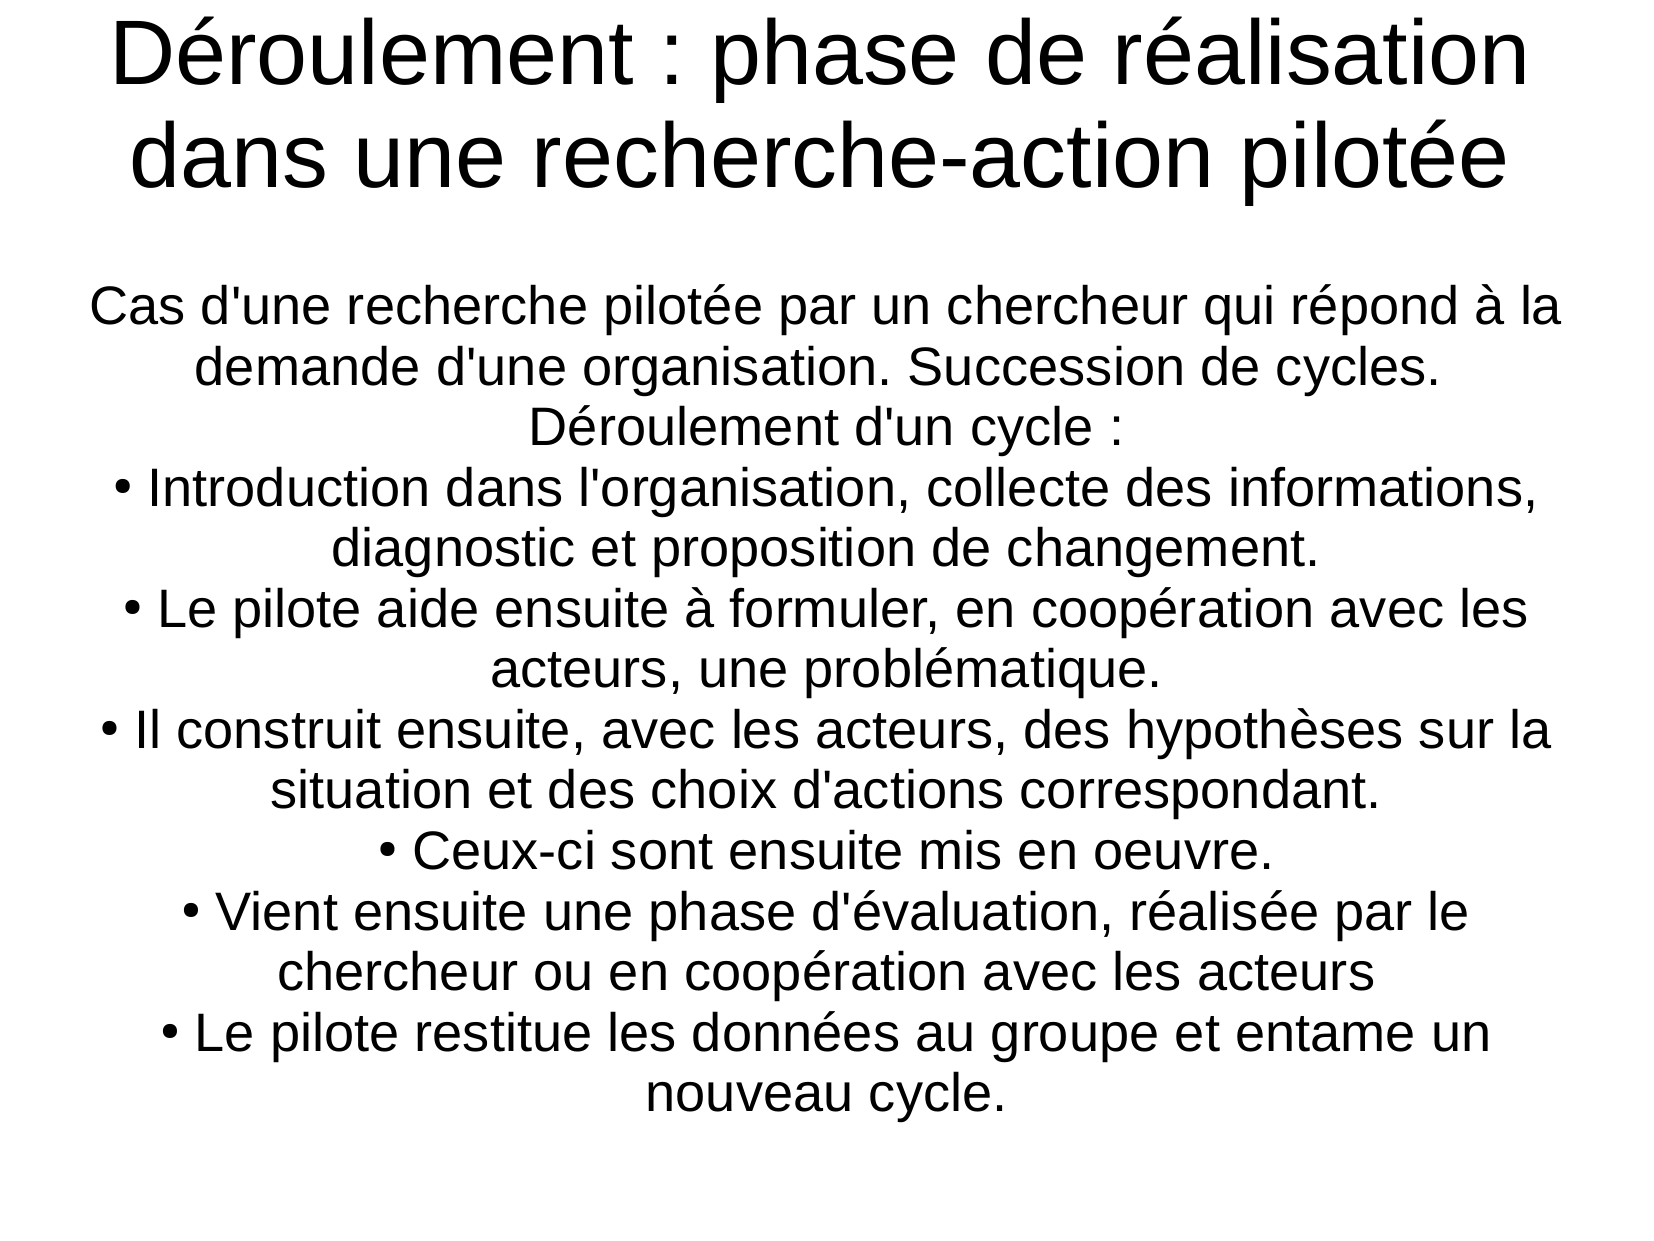

# Déroulement : phase de réalisation dans une recherche-action pilotée
Cas d'une recherche pilotée par un chercheur qui répond à la demande d'une organisation. Succession de cycles.
Déroulement d'un cycle :
 Introduction dans l'organisation, collecte des informations, diagnostic et proposition de changement.
 Le pilote aide ensuite à formuler, en coopération avec les acteurs, une problématique.
 Il construit ensuite, avec les acteurs, des hypothèses sur la situation et des choix d'actions correspondant.
 Ceux-ci sont ensuite mis en oeuvre.
 Vient ensuite une phase d'évaluation, réalisée par le chercheur ou en coopération avec les acteurs
 Le pilote restitue les données au groupe et entame un nouveau cycle.